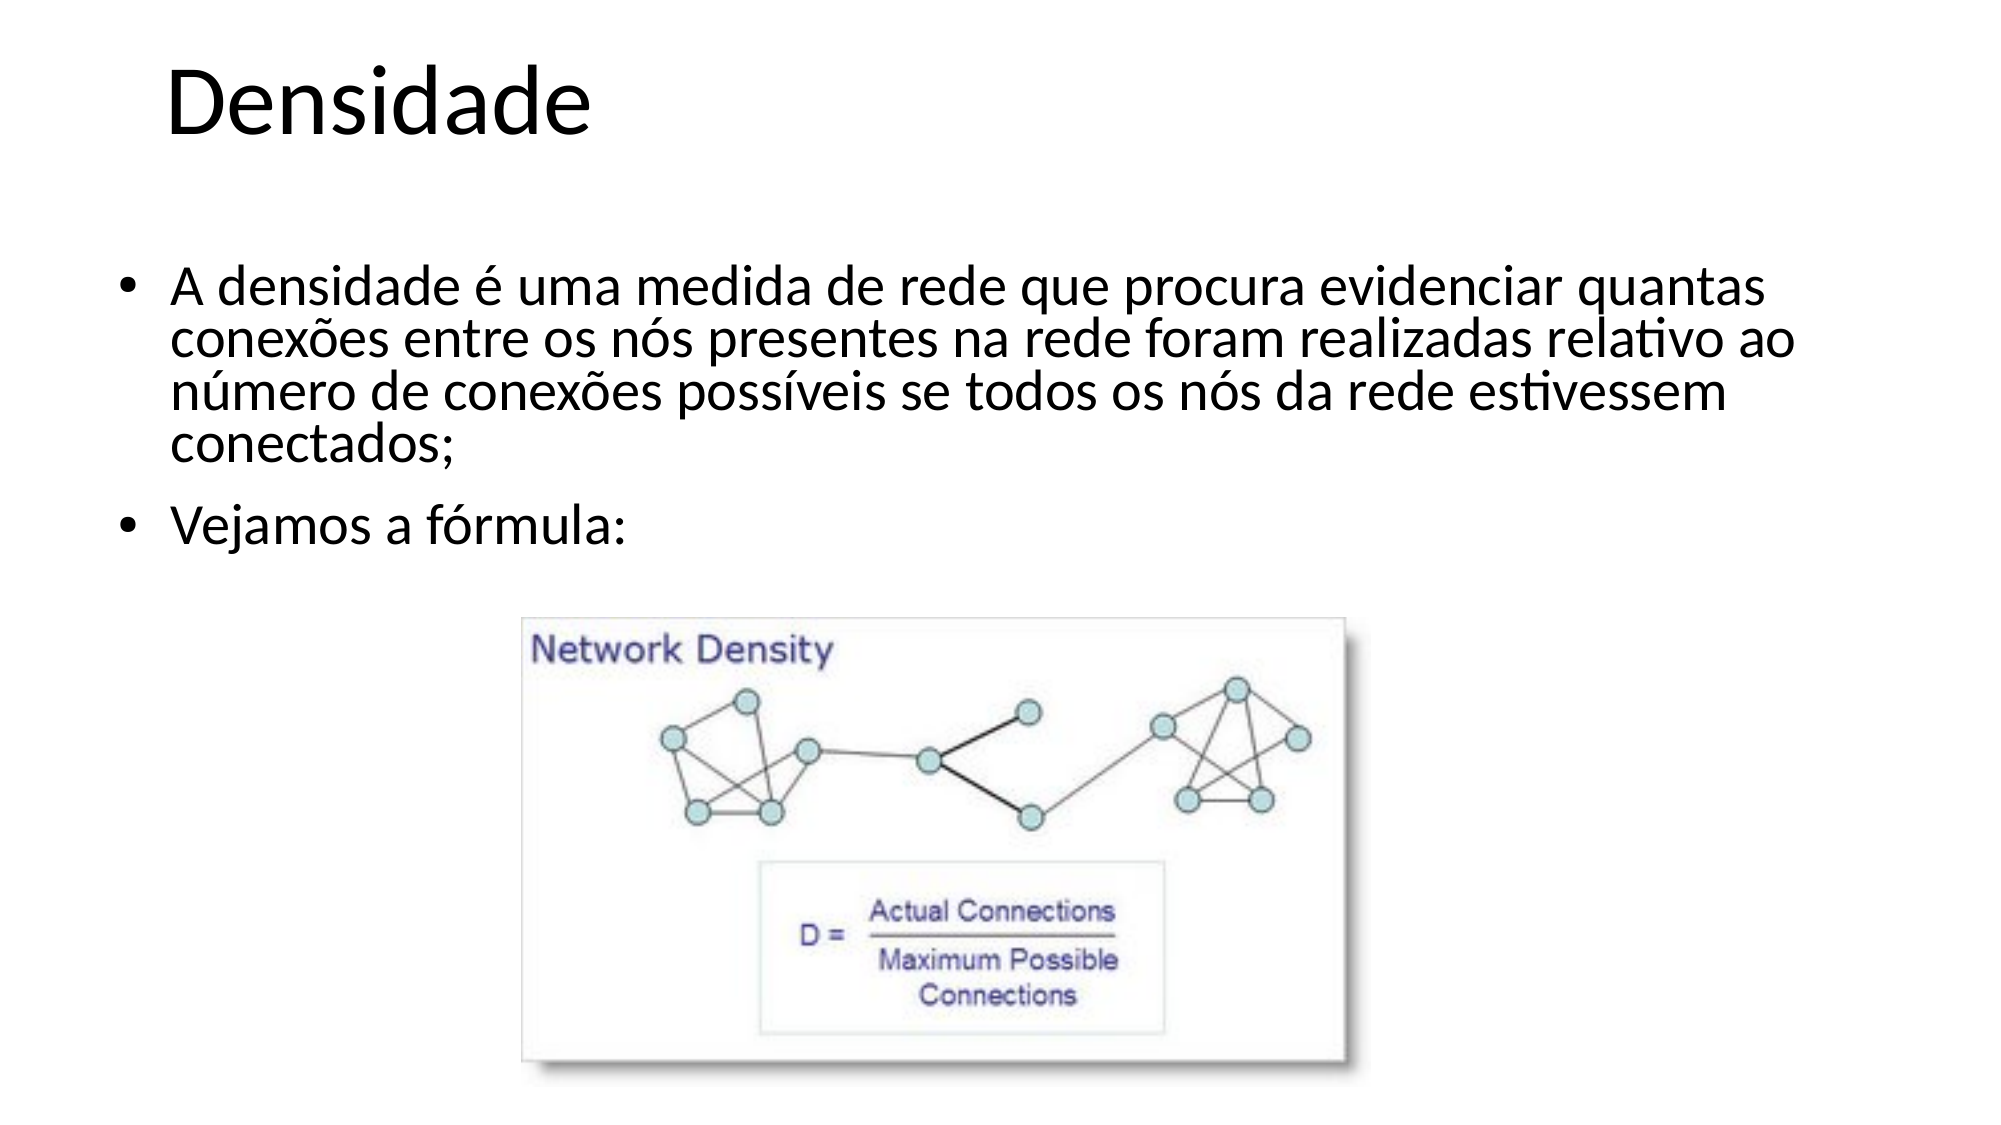

# Densidade
A densidade é uma medida de rede que procura evidenciar quantas conexões entre os nós presentes na rede foram realizadas relativo ao número de conexões possíveis se todos os nós da rede estivessem conectados;
Vejamos a fórmula: